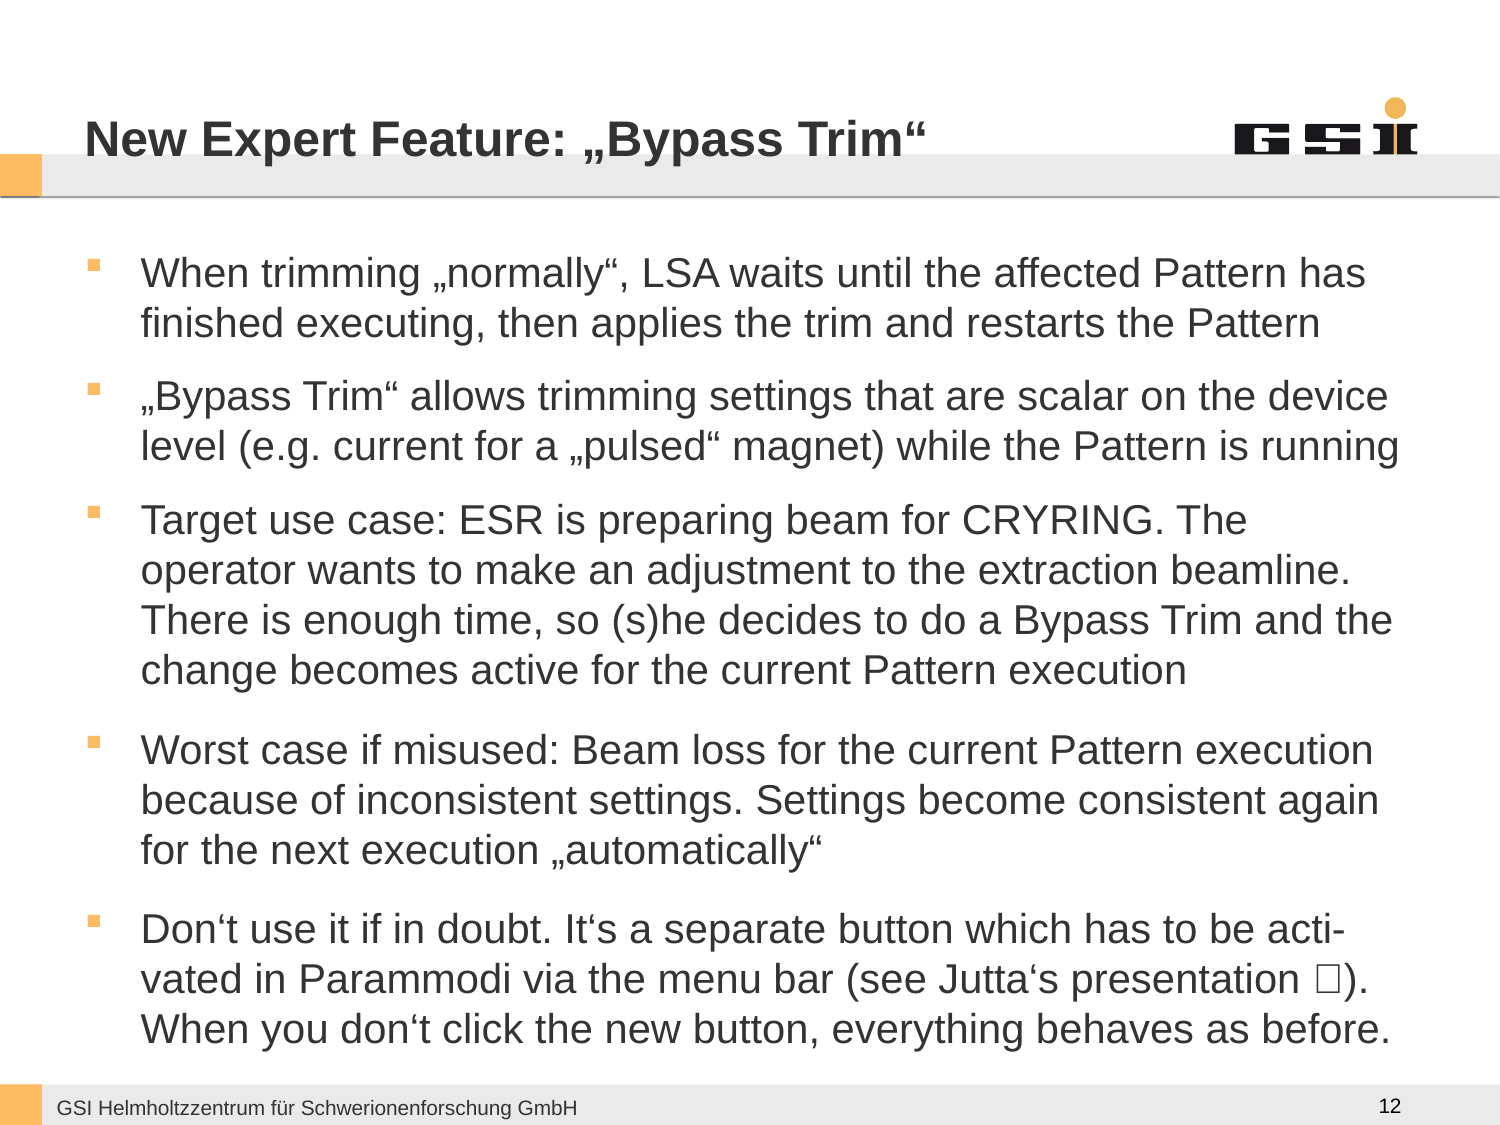

# New Expert Feature: „Bypass Trim“
When trimming „normally“, LSA waits until the affected Pattern has finished executing, then applies the trim and restarts the Pattern
„Bypass Trim“ allows trimming settings that are scalar on the device level (e.g. current for a „pulsed“ magnet) while the Pattern is running
Target use case: ESR is preparing beam for CRYRING. The operator wants to make an adjustment to the extraction beamline. There is enough time, so (s)he decides to do a Bypass Trim and the change becomes active for the current Pattern execution
Worst case if misused: Beam loss for the current Pattern execution because of inconsistent settings. Settings become consistent again for the next execution „automatically“
Don‘t use it if in doubt. It‘s a separate button which has to be acti-vated in Parammodi via the menu bar (see Jutta‘s presentation 🔗). When you don‘t click the new button, everything behaves as before.